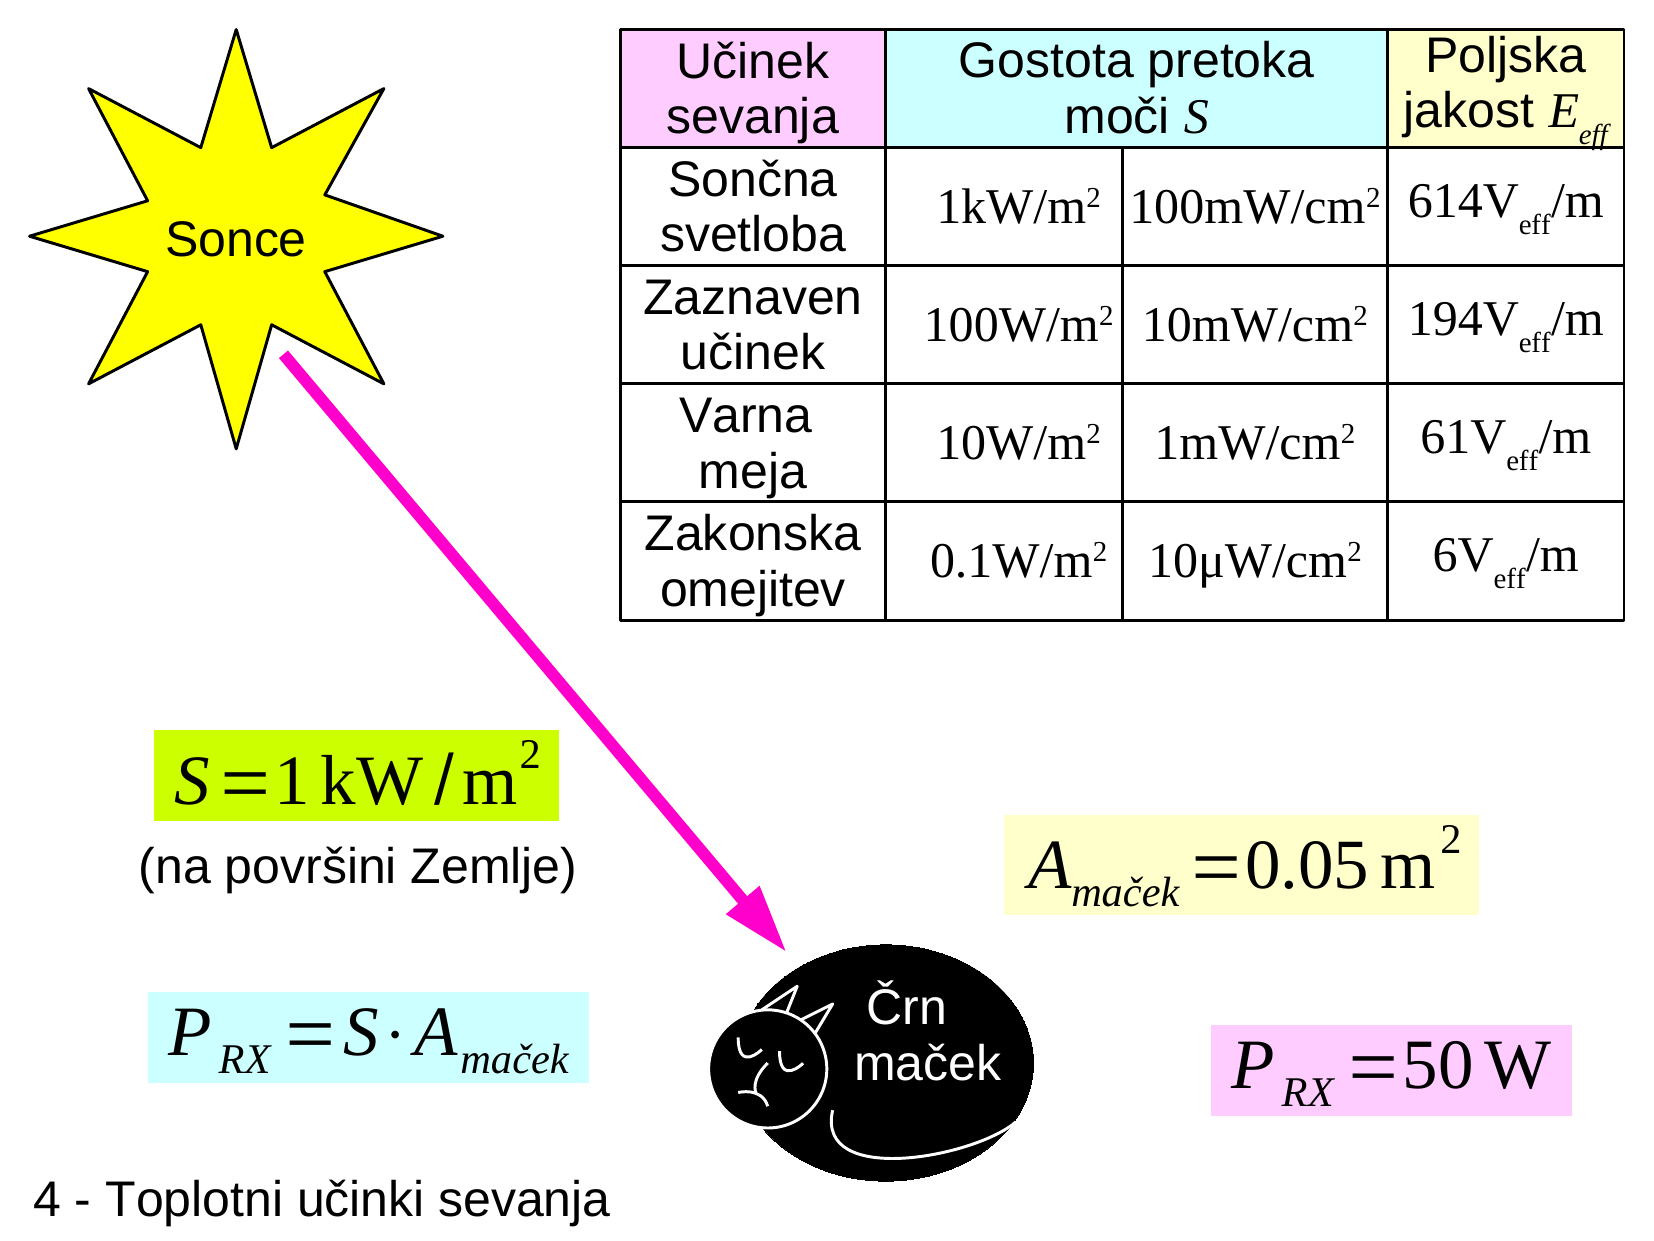

Sonce
Učinek
sevanja
Gostota pretoka
moči S
Poljska
jakost Eeff
Sončna
svetloba
1kW/m2
100mW/cm2
614Veff/m
Zaznaven
učinek
100W/m2
10mW/cm2
194Veff/m
Varna
meja
10W/m2
1mW/cm2
61Veff/m
Zakonska
omejitev
0.1W/m2
10μW/cm2
6Veff/m
(na površini Zemlje)
 Črn
 maček
4 - Toplotni učinki sevanja